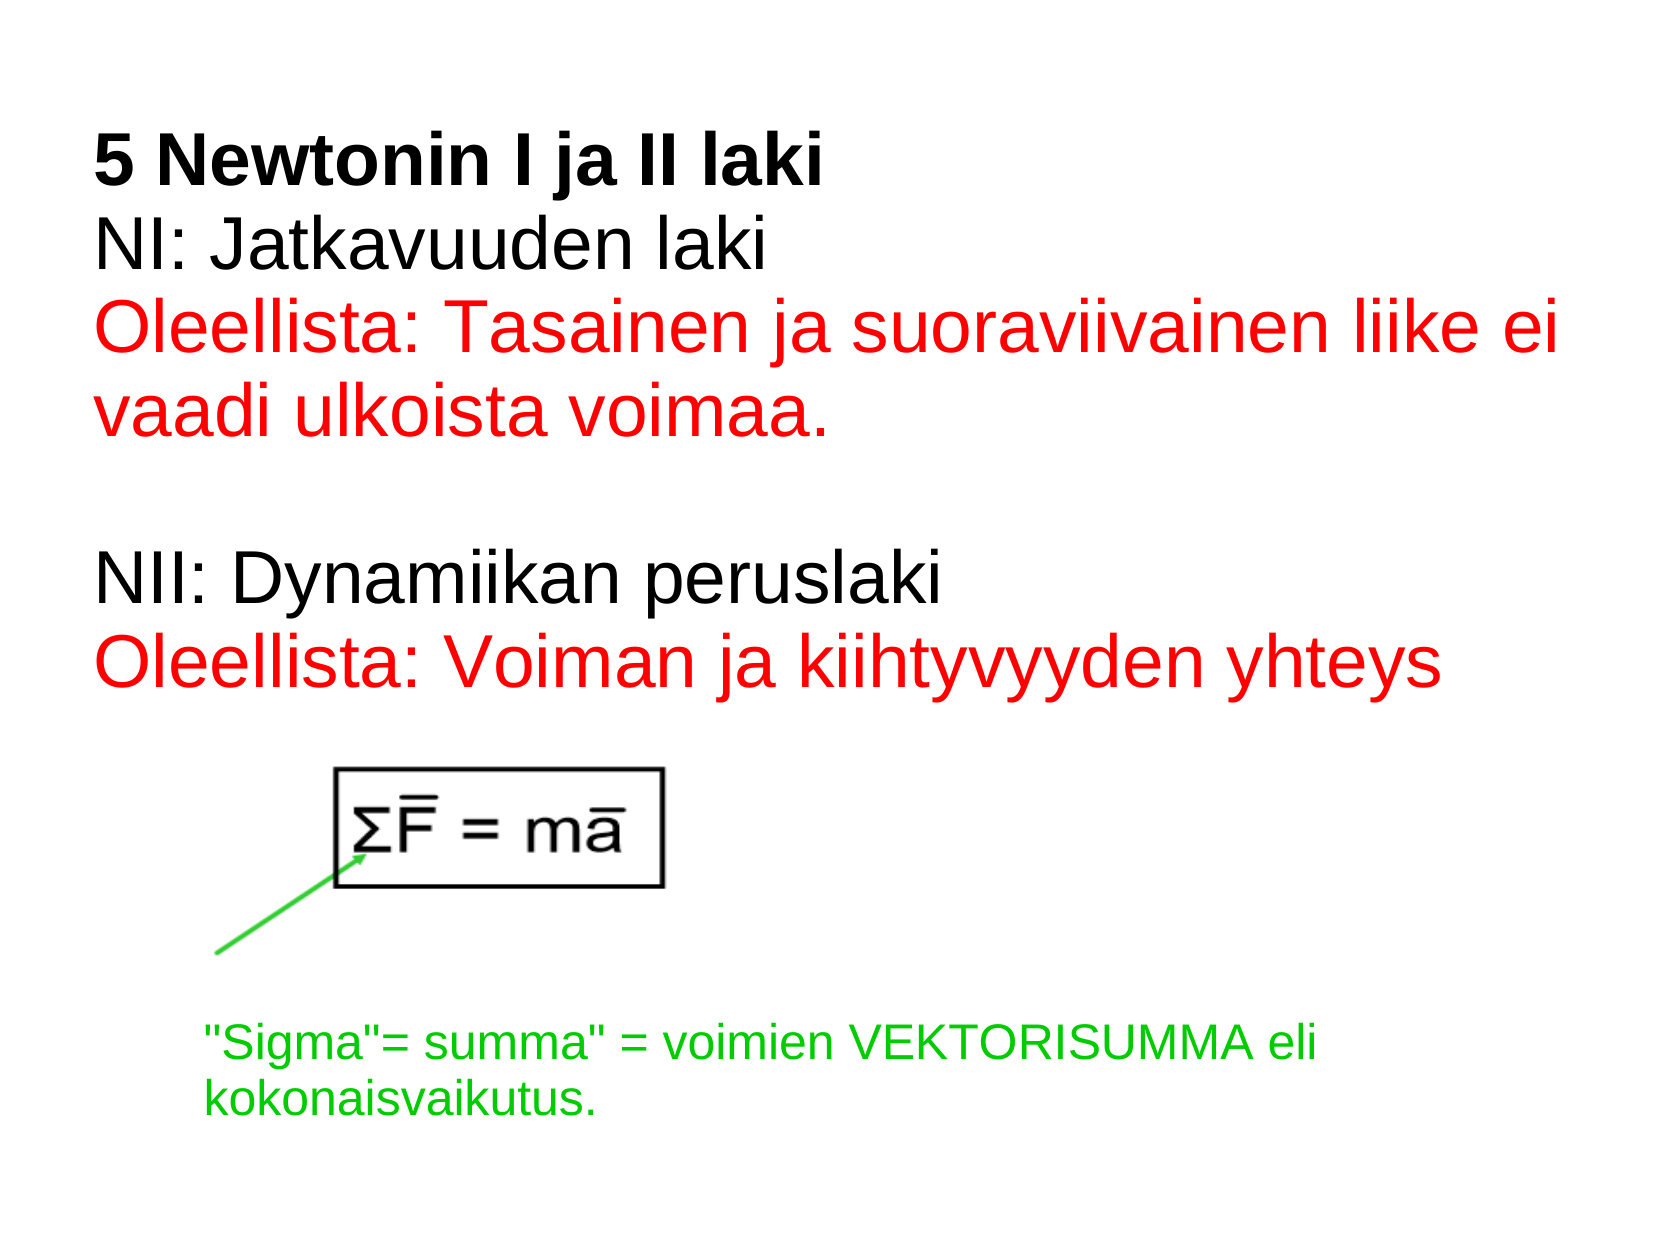

5 Newtonin I ja II laki
NI: Jatkavuuden laki
Oleellista: Tasainen ja suoraviivainen liike ei vaadi ulkoista voimaa.
NII: Dynamiikan peruslaki
Oleellista: Voiman ja kiihtyvyyden yhteys
"Sigma"= summa" = voimien VEKTORISUMMA eli kokonaisvaikutus.